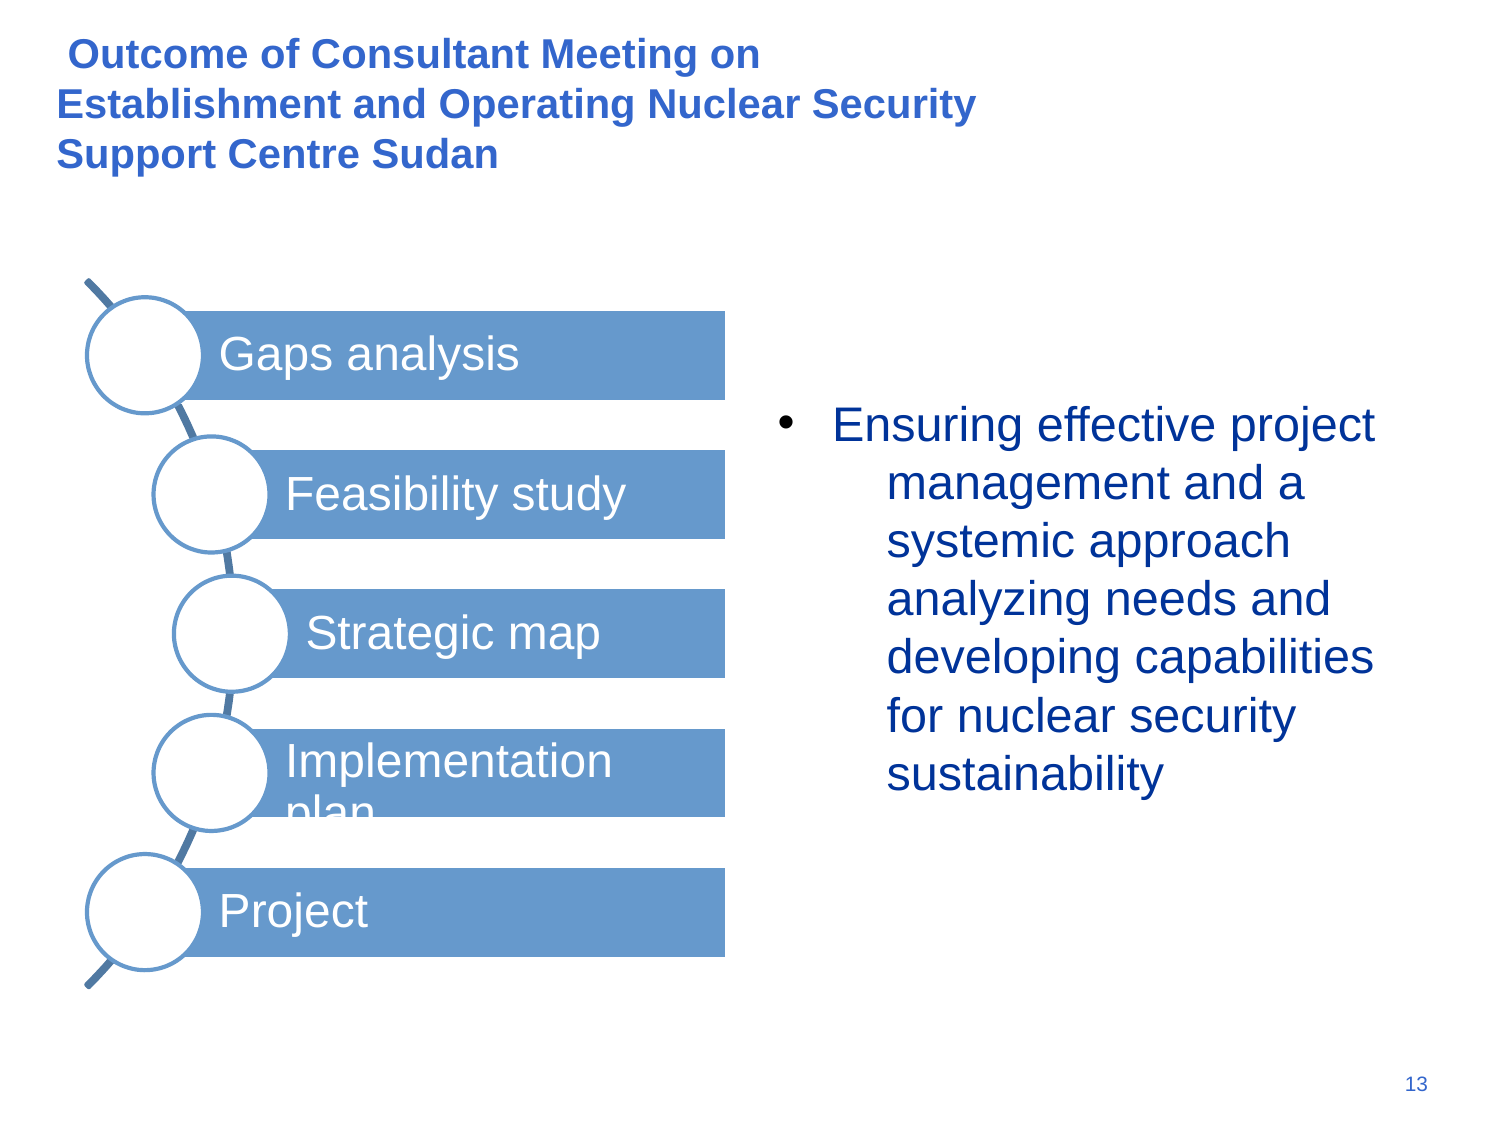

# Outcome of Consultant Meeting on Establishment and Operating Nuclear Security Support Centre Sudan
Gaps analysis
Feasibility study
Strategic map
Implementation plan
Project
Ensuring effective project management and a systemic approach analyzing needs and developing capabilities for nuclear security sustainability